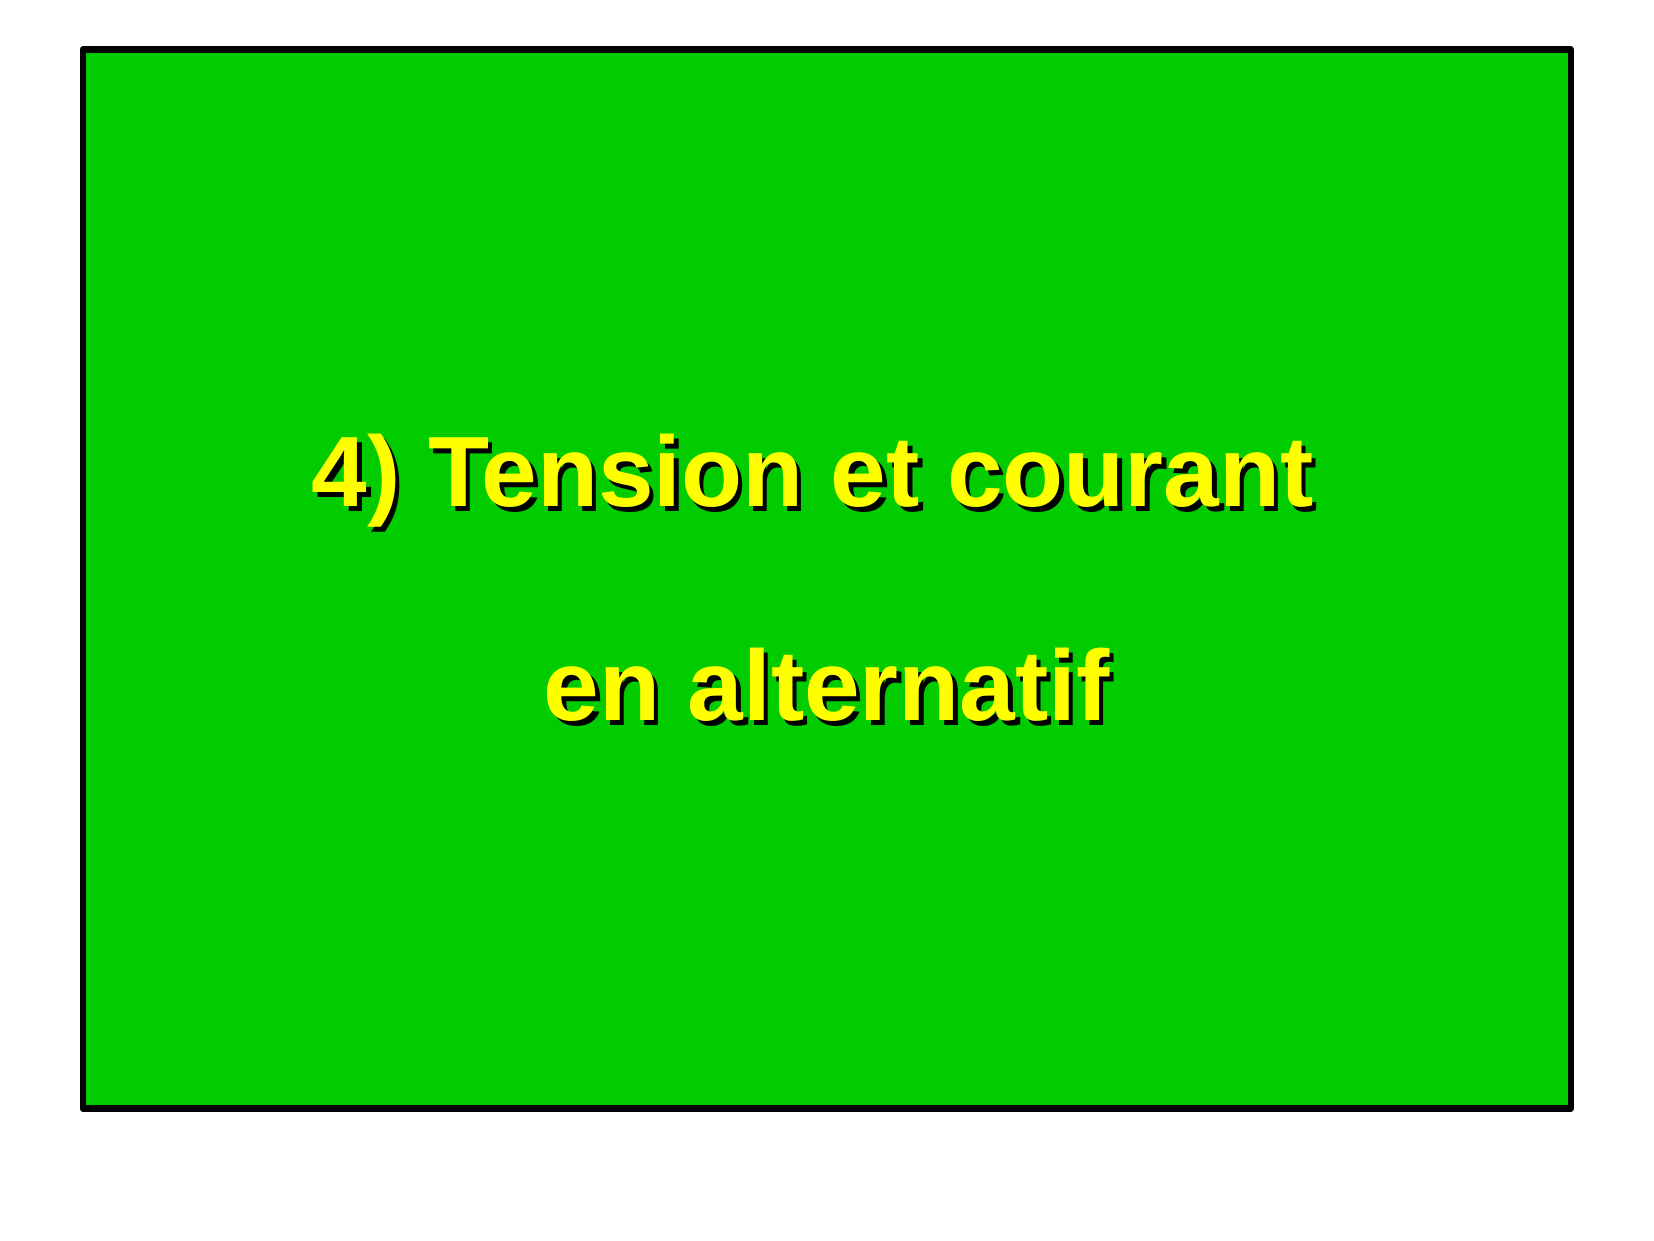

# 4) Tension et courant
en alternatif